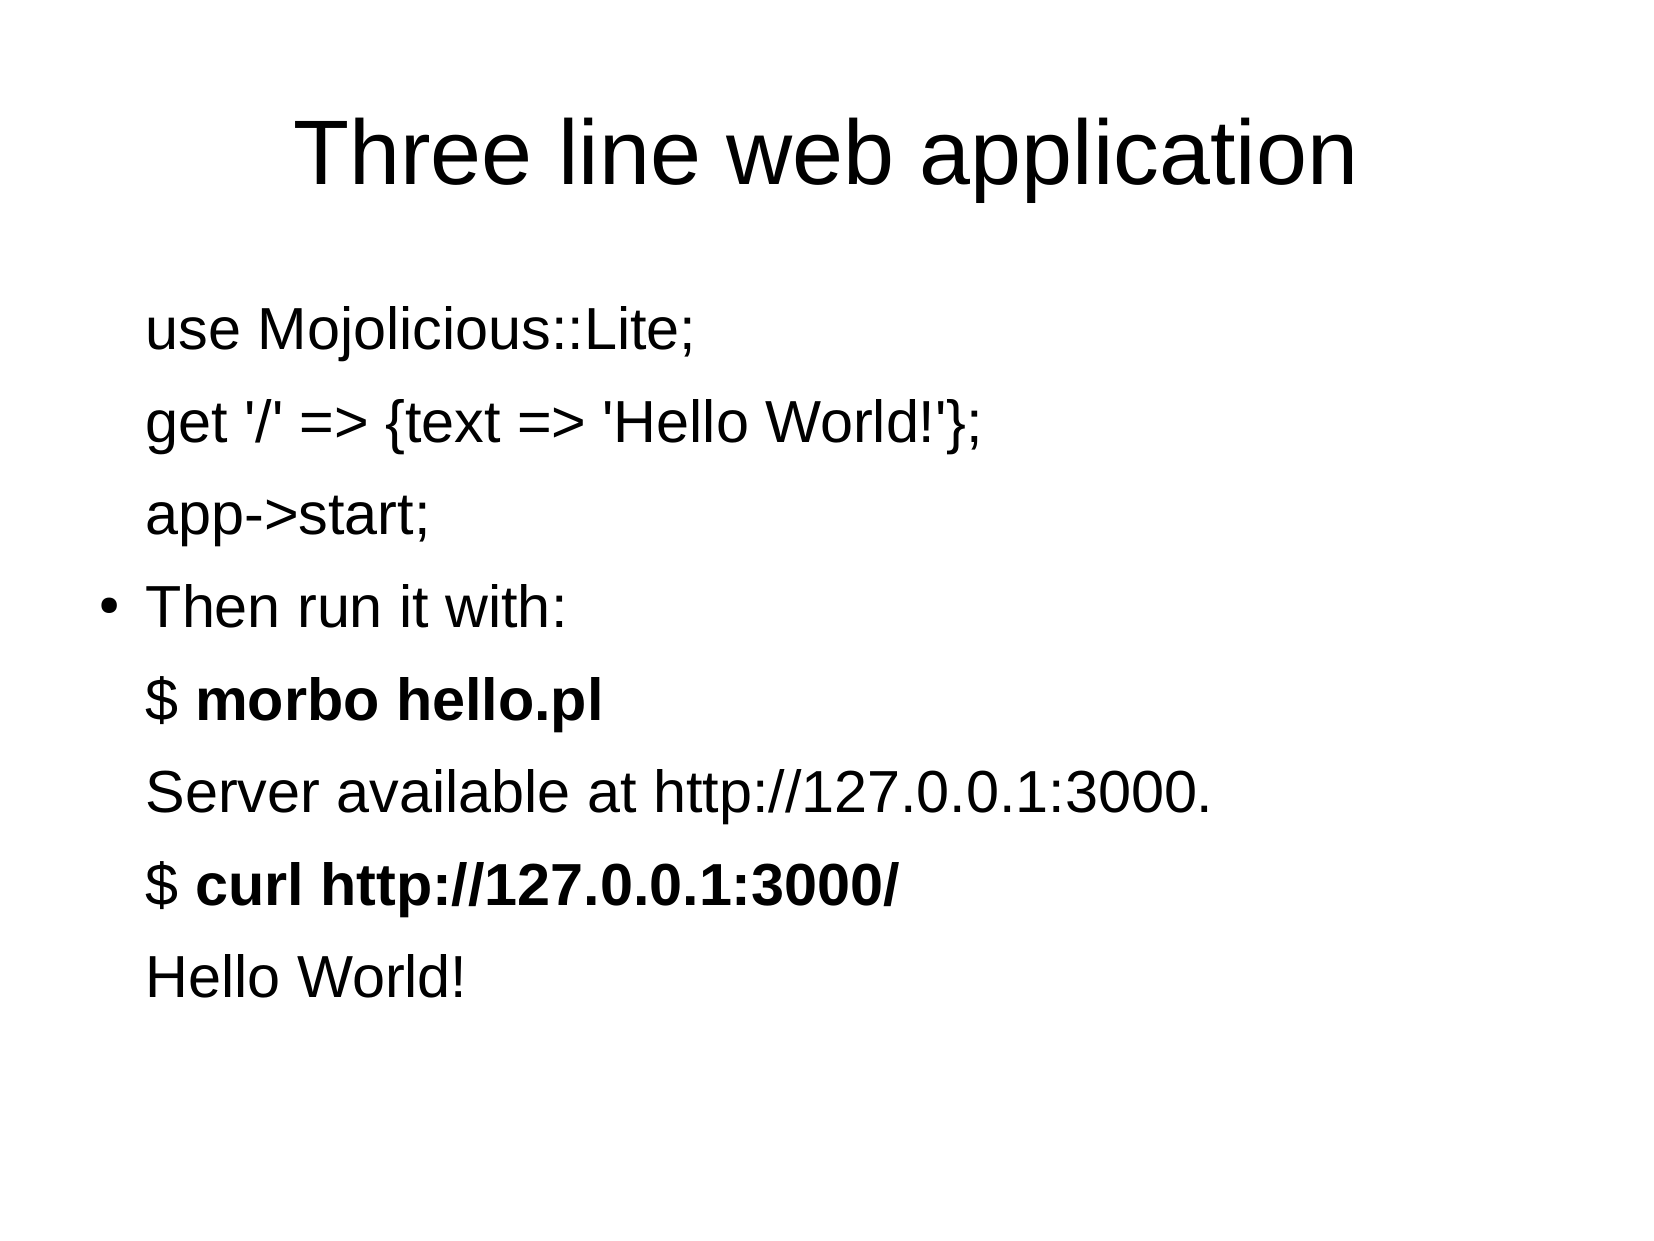

# Three line web application
use Mojolicious::Lite;
get '/' => {text => 'Hello World!'};
app->start;
Then run it with:
$ morbo hello.pl
Server available at http://127.0.0.1:3000.
$ curl http://127.0.0.1:3000/
Hello World!